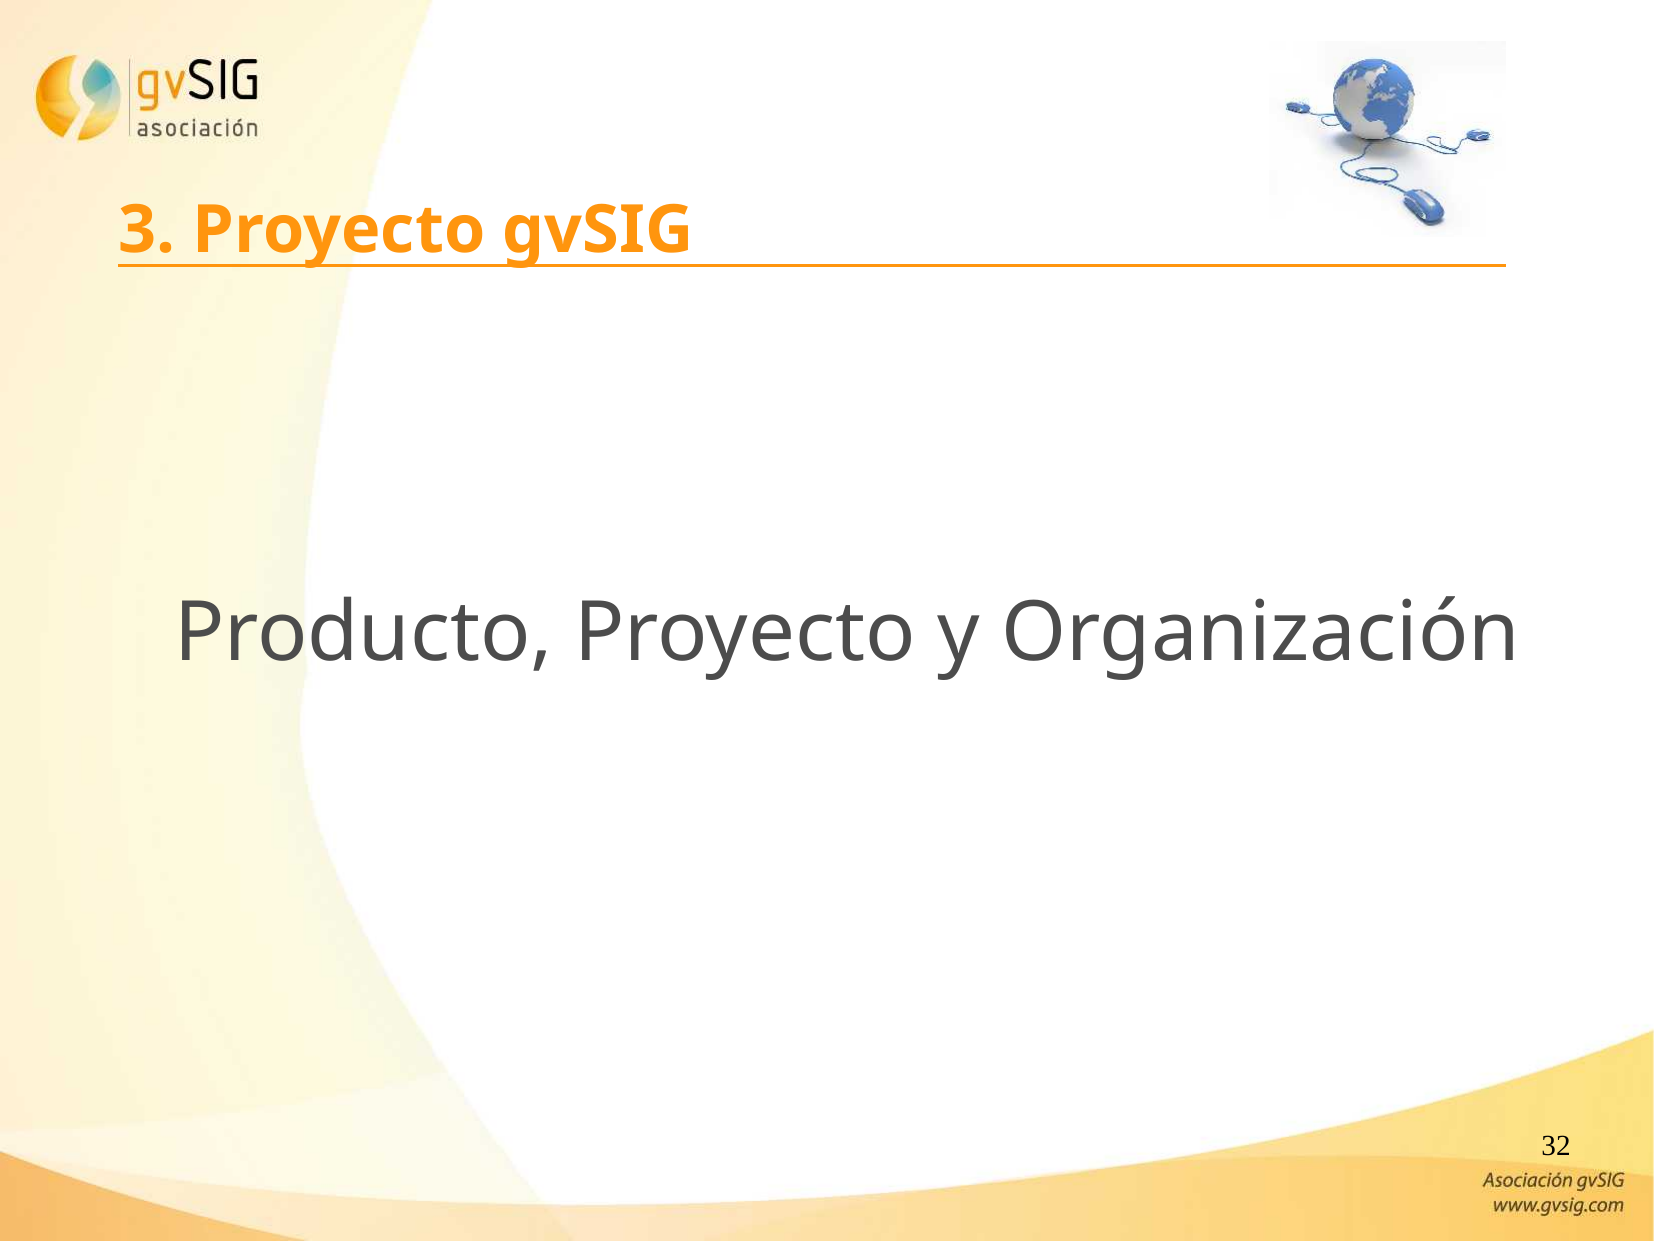

# 3. Proyecto gvSIG
Producto, Proyecto y Organización
32